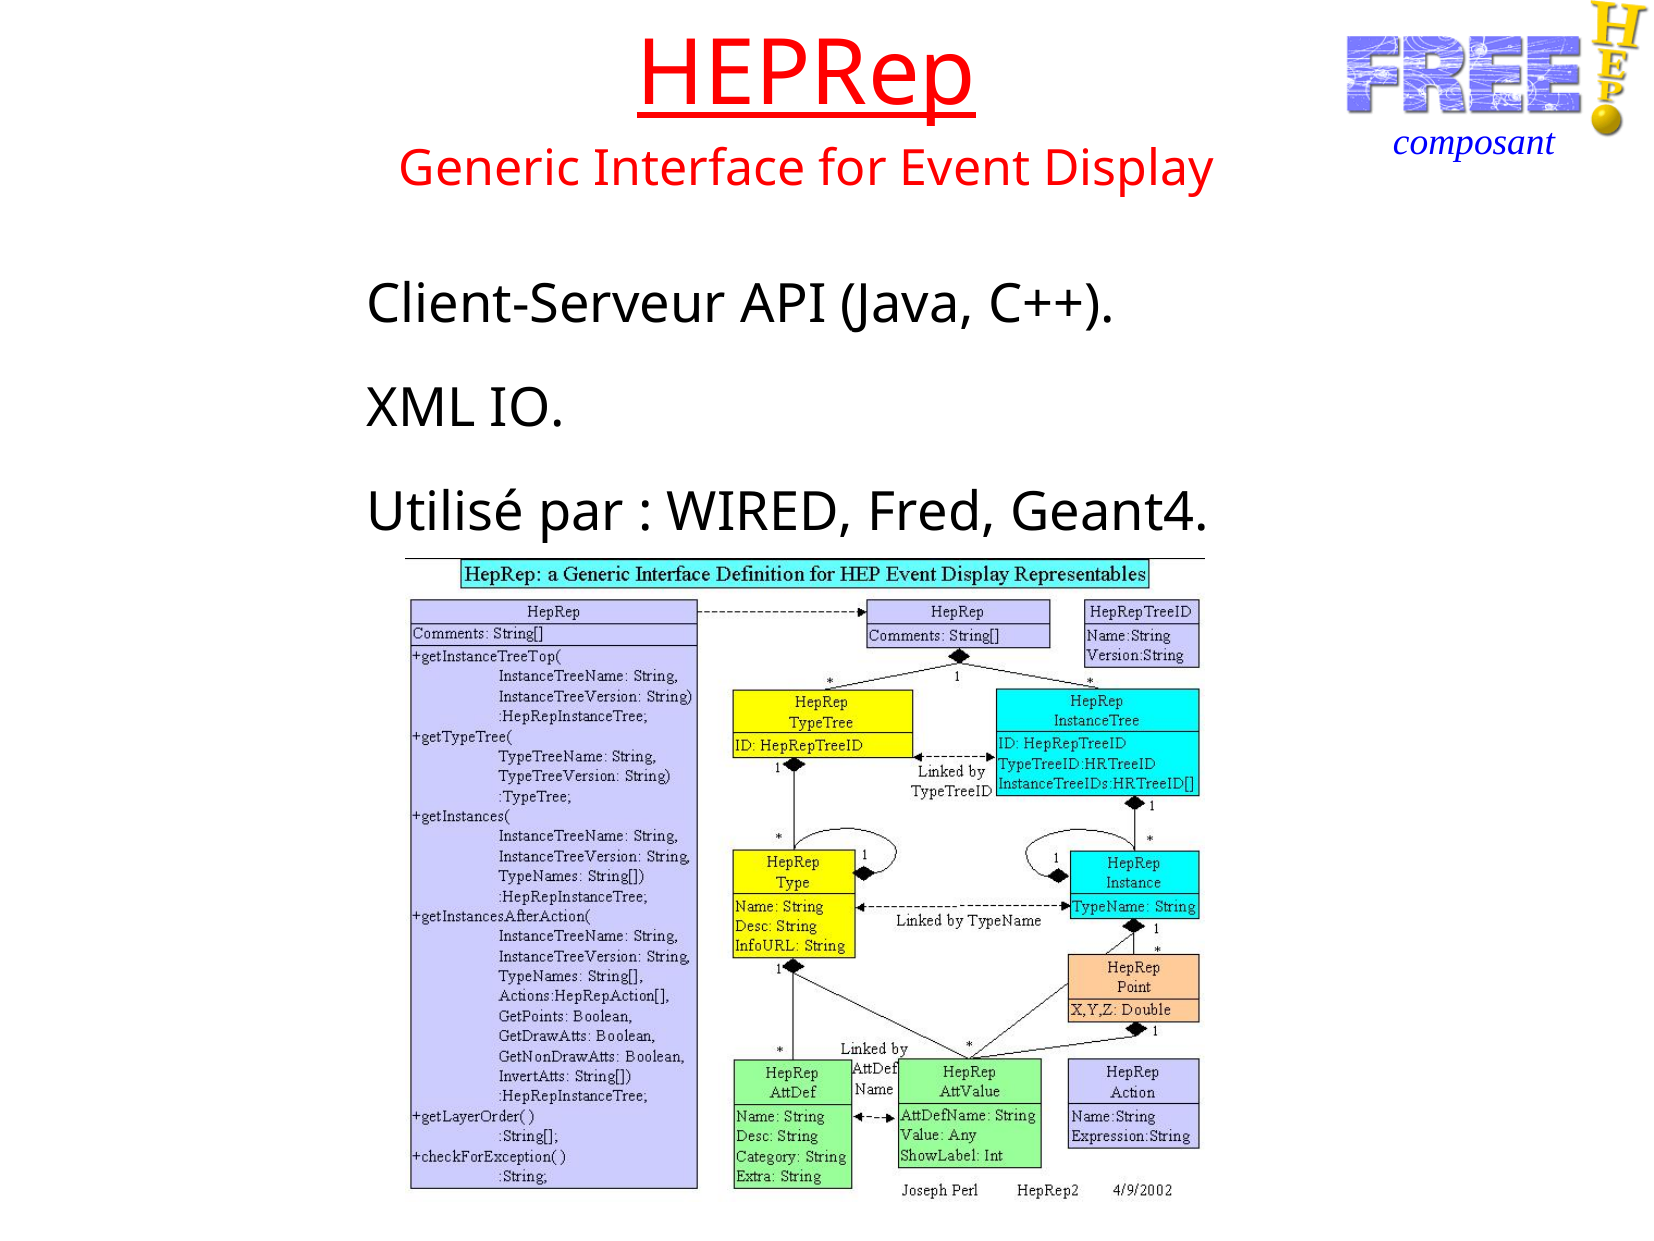

# HEPRep Generic Interface for Event Display
composant
Client-Serveur API (Java, C++).
XML IO.
Utilisé par : WIRED, Fred, Geant4.